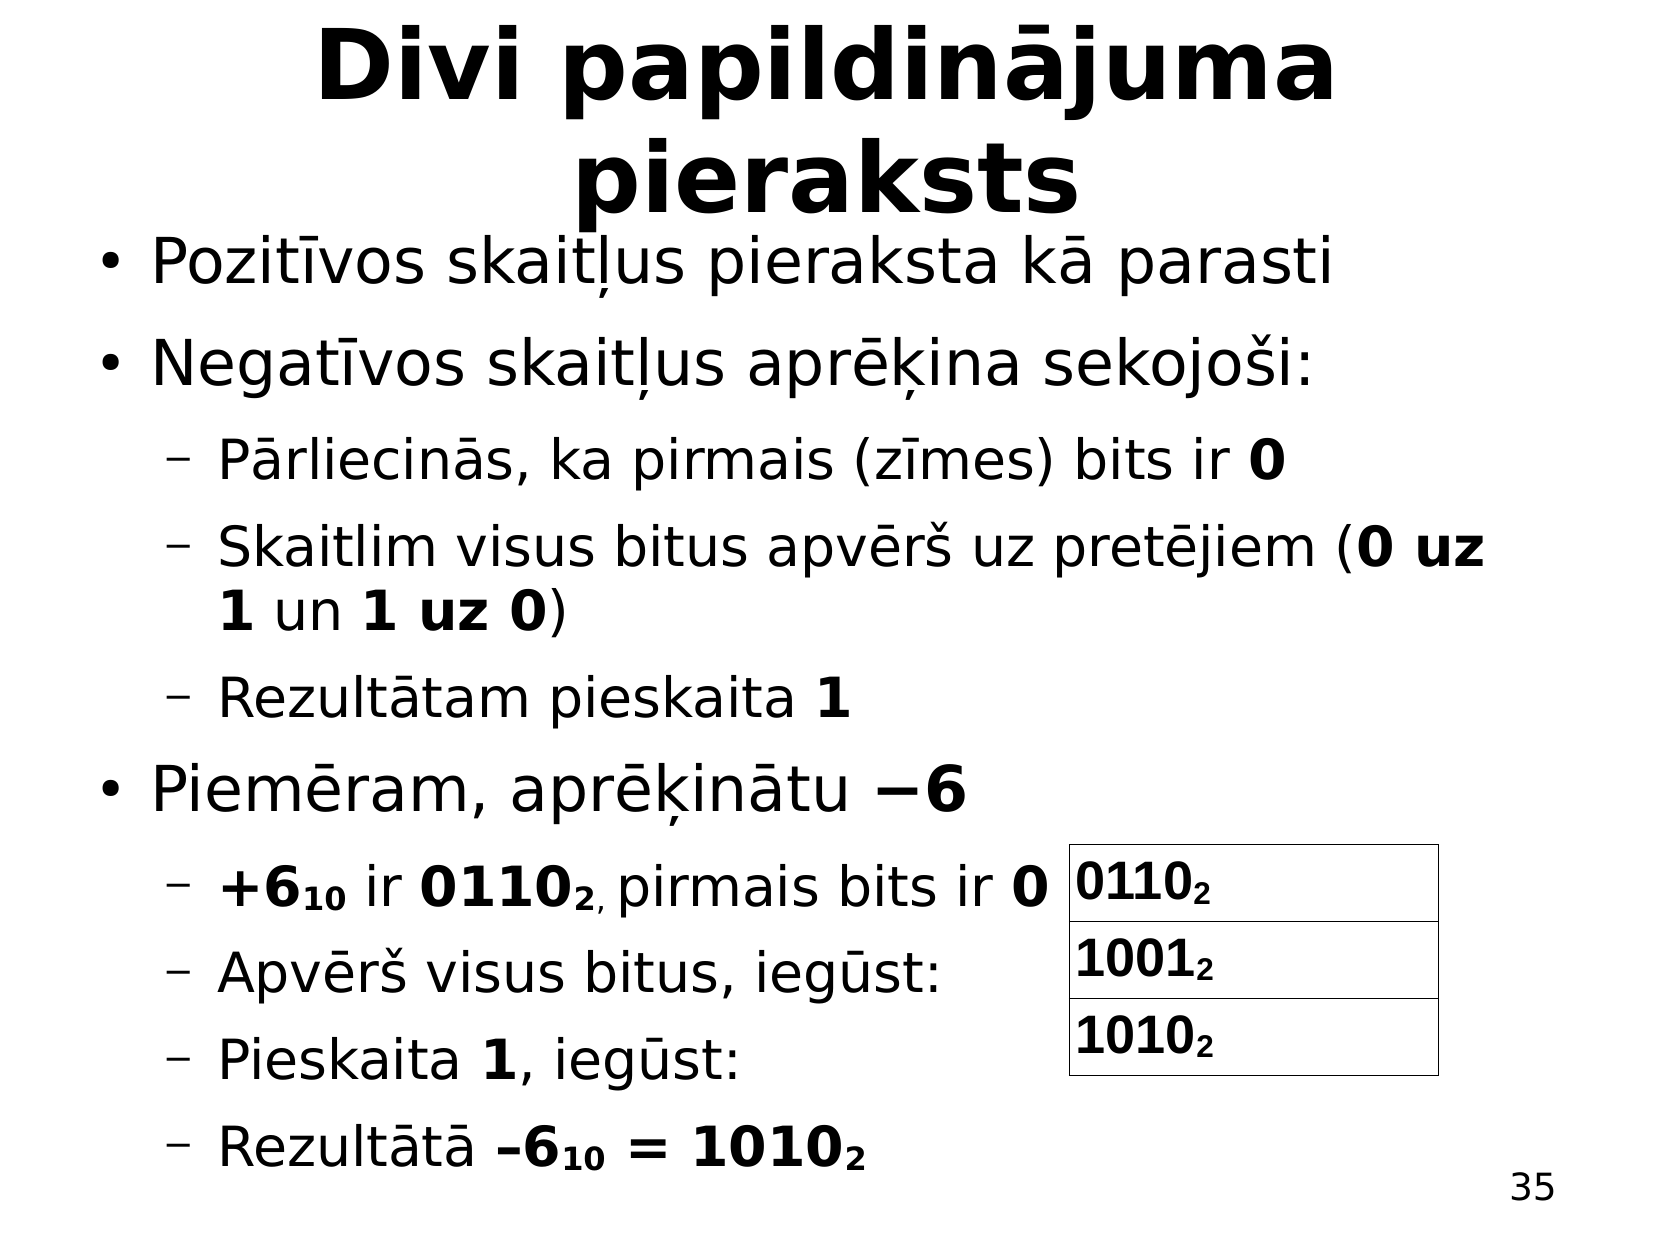

# Divi papildinājuma pieraksts
Pozitīvos skaitļus pieraksta kā parasti
Negatīvos skaitļus aprēķina sekojoši:
Pārliecinās, ka pirmais (zīmes) bits ir 0
Skaitlim visus bitus apvērš uz pretējiem (0 uz 1 un 1 uz 0)
Rezultātam pieskaita 1
Piemēram, aprēķinātu −6
+610 ir 01102, pirmais bits ir 0
Apvērš visus bitus, iegūst:
Pieskaita 1, iegūst:
Rezultātā –610 = 10102
| 01102 |
| --- |
| 10012 |
| 10102 |